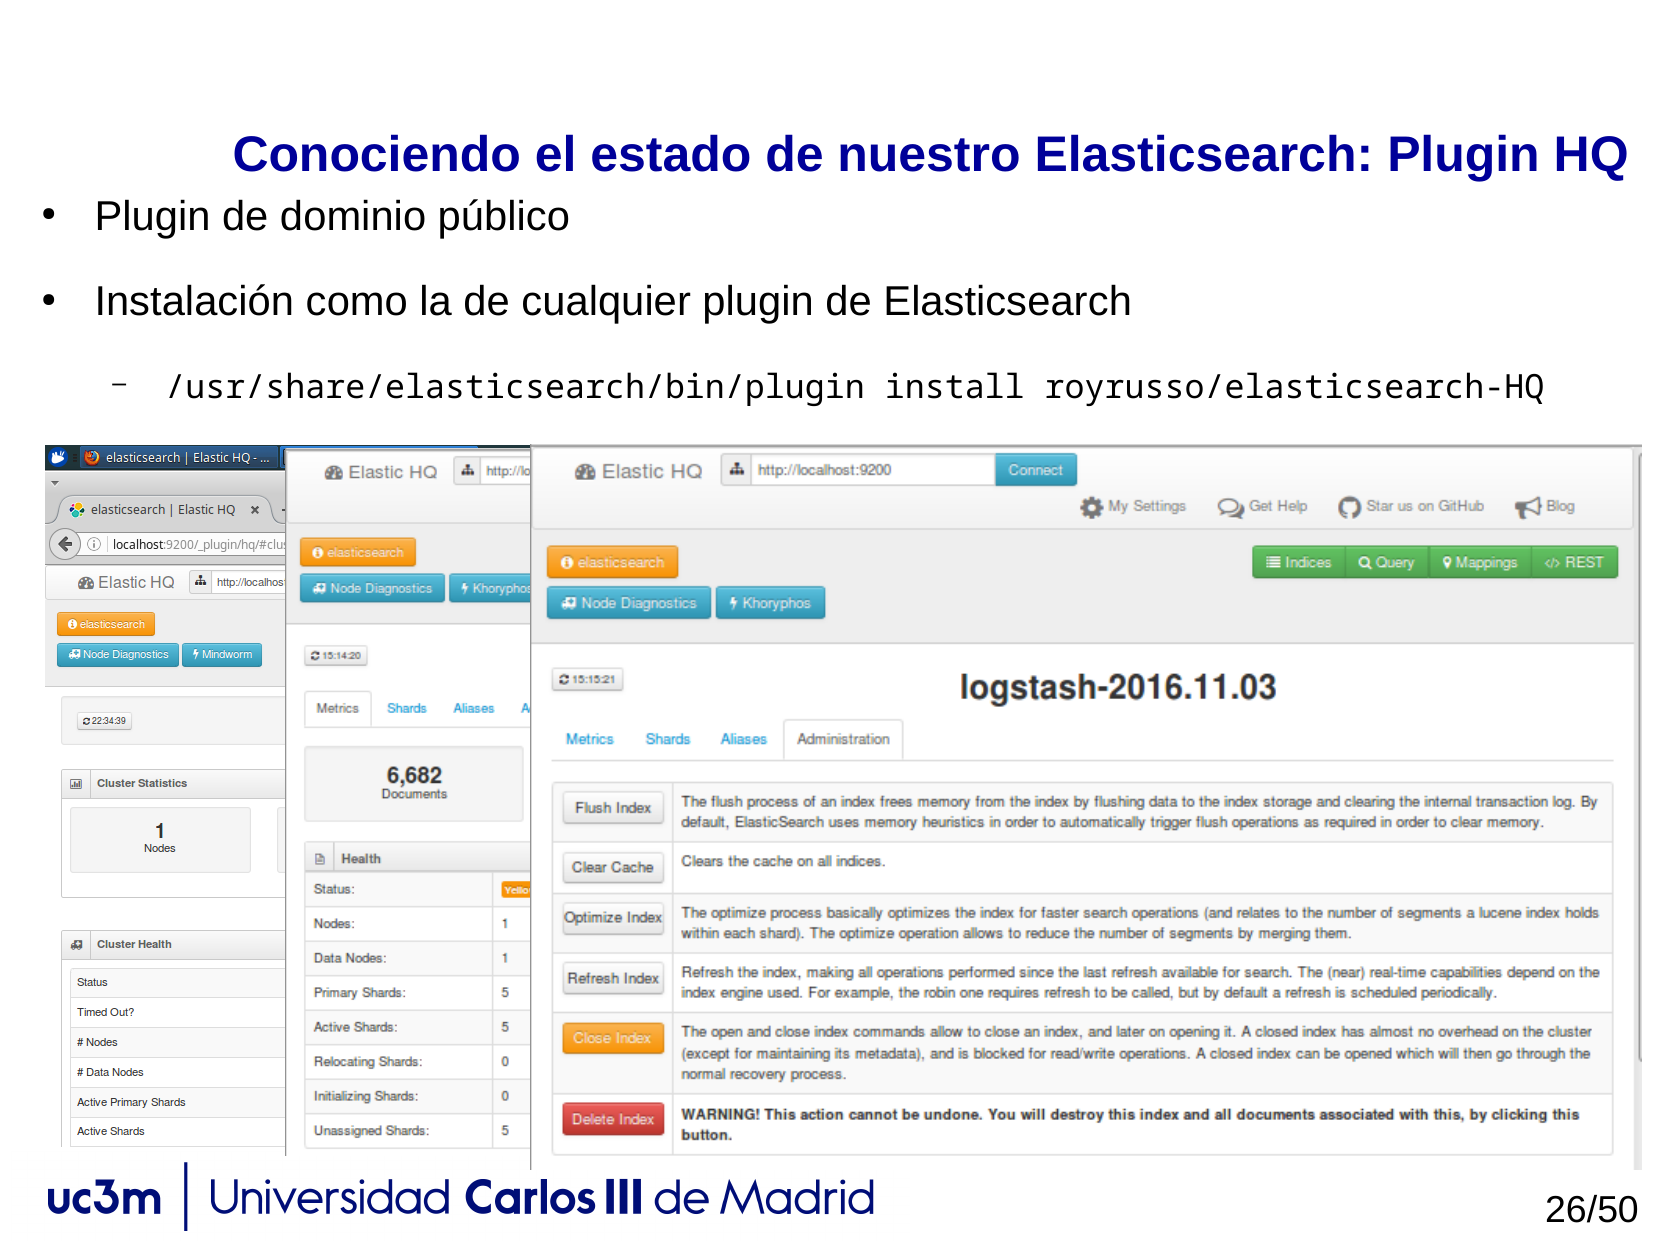

# Conociendo el estado de nuestro Elasticsearch: Plugin HQ
Plugin de dominio público
Instalación como la de cualquier plugin de Elasticsearch
/usr/share/elasticsearch/bin/plugin install royrusso/elasticsearch-HQ